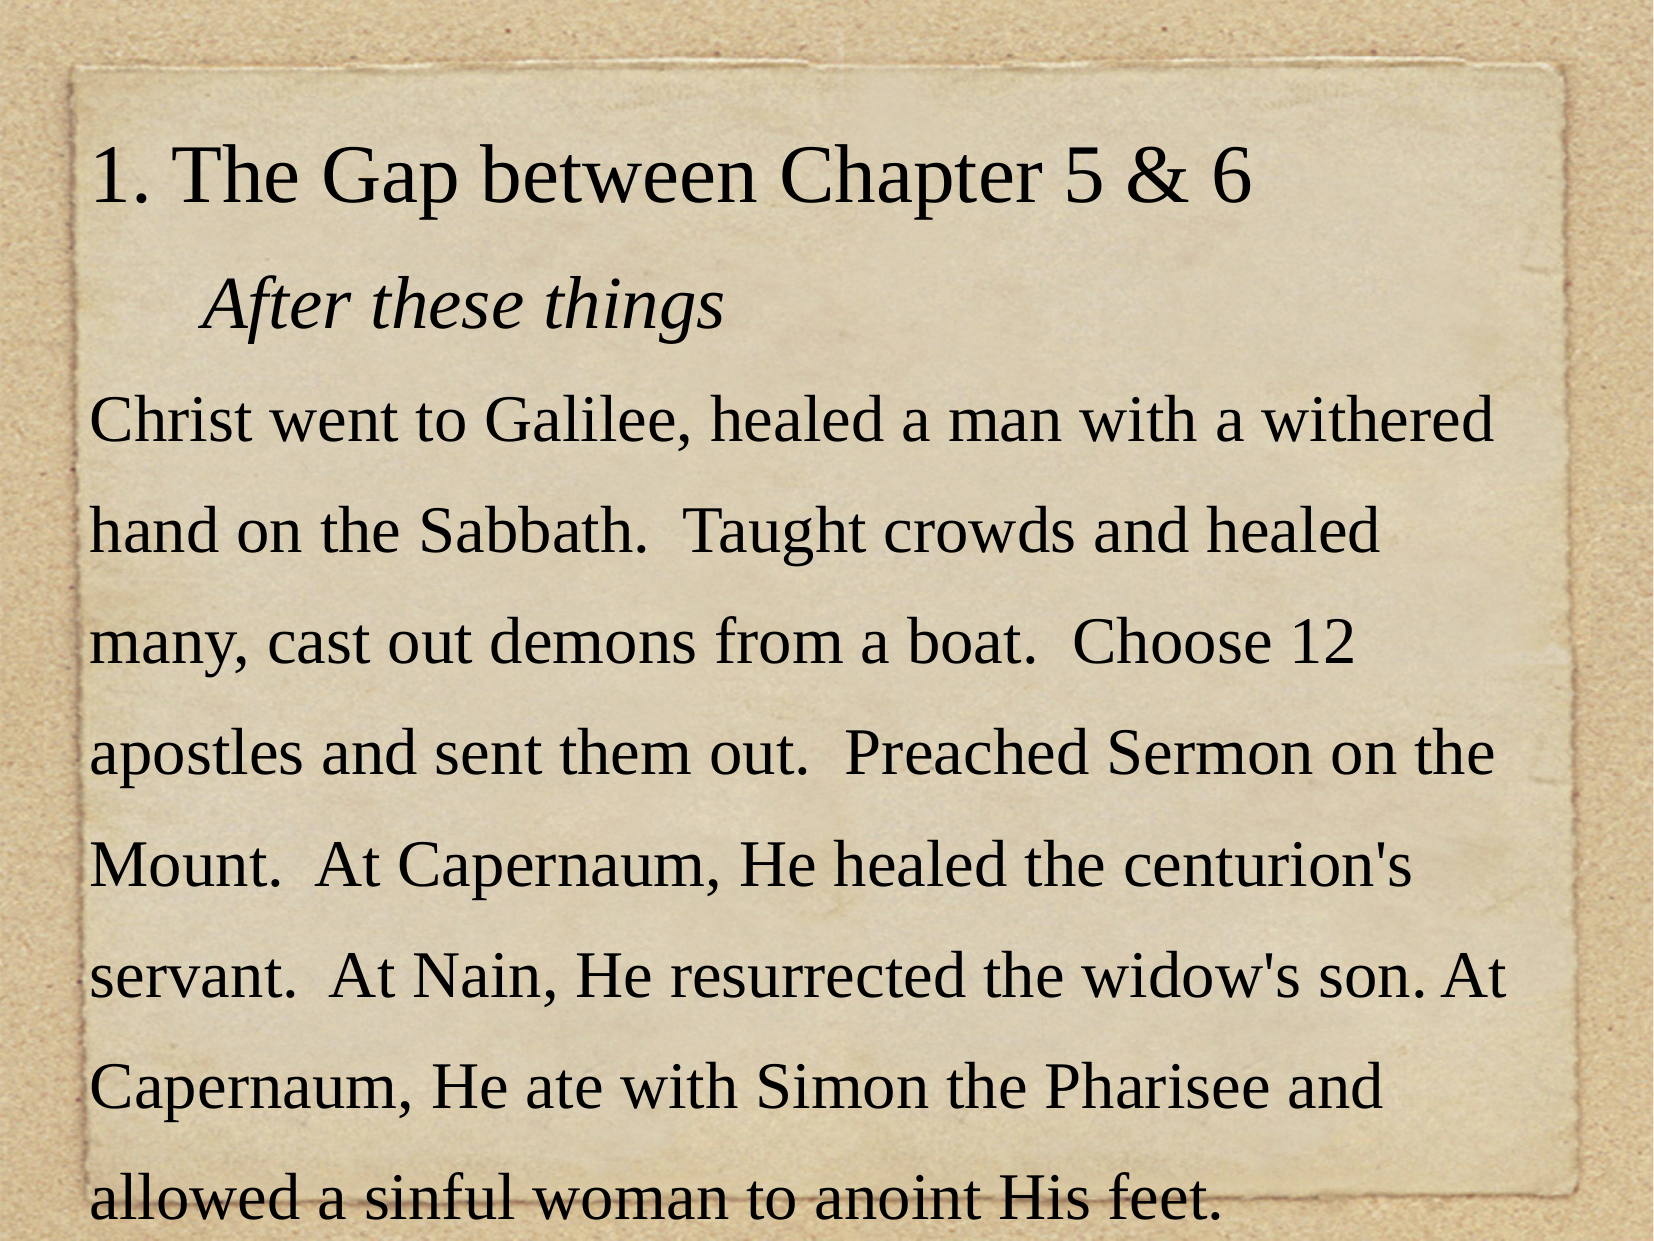

1. The Gap between Chapter 5 & 6
	 After these things
Christ went to Galilee, healed a man with a withered hand on the Sabbath. Taught crowds and healed many, cast out demons from a boat. Choose 12 apostles and sent them out. Preached Sermon on the Mount. At Capernaum, He healed the centurion's servant. At Nain, He resurrected the widow's son. At Capernaum, He ate with Simon the Pharisee and allowed a sinful woman to anoint His feet.